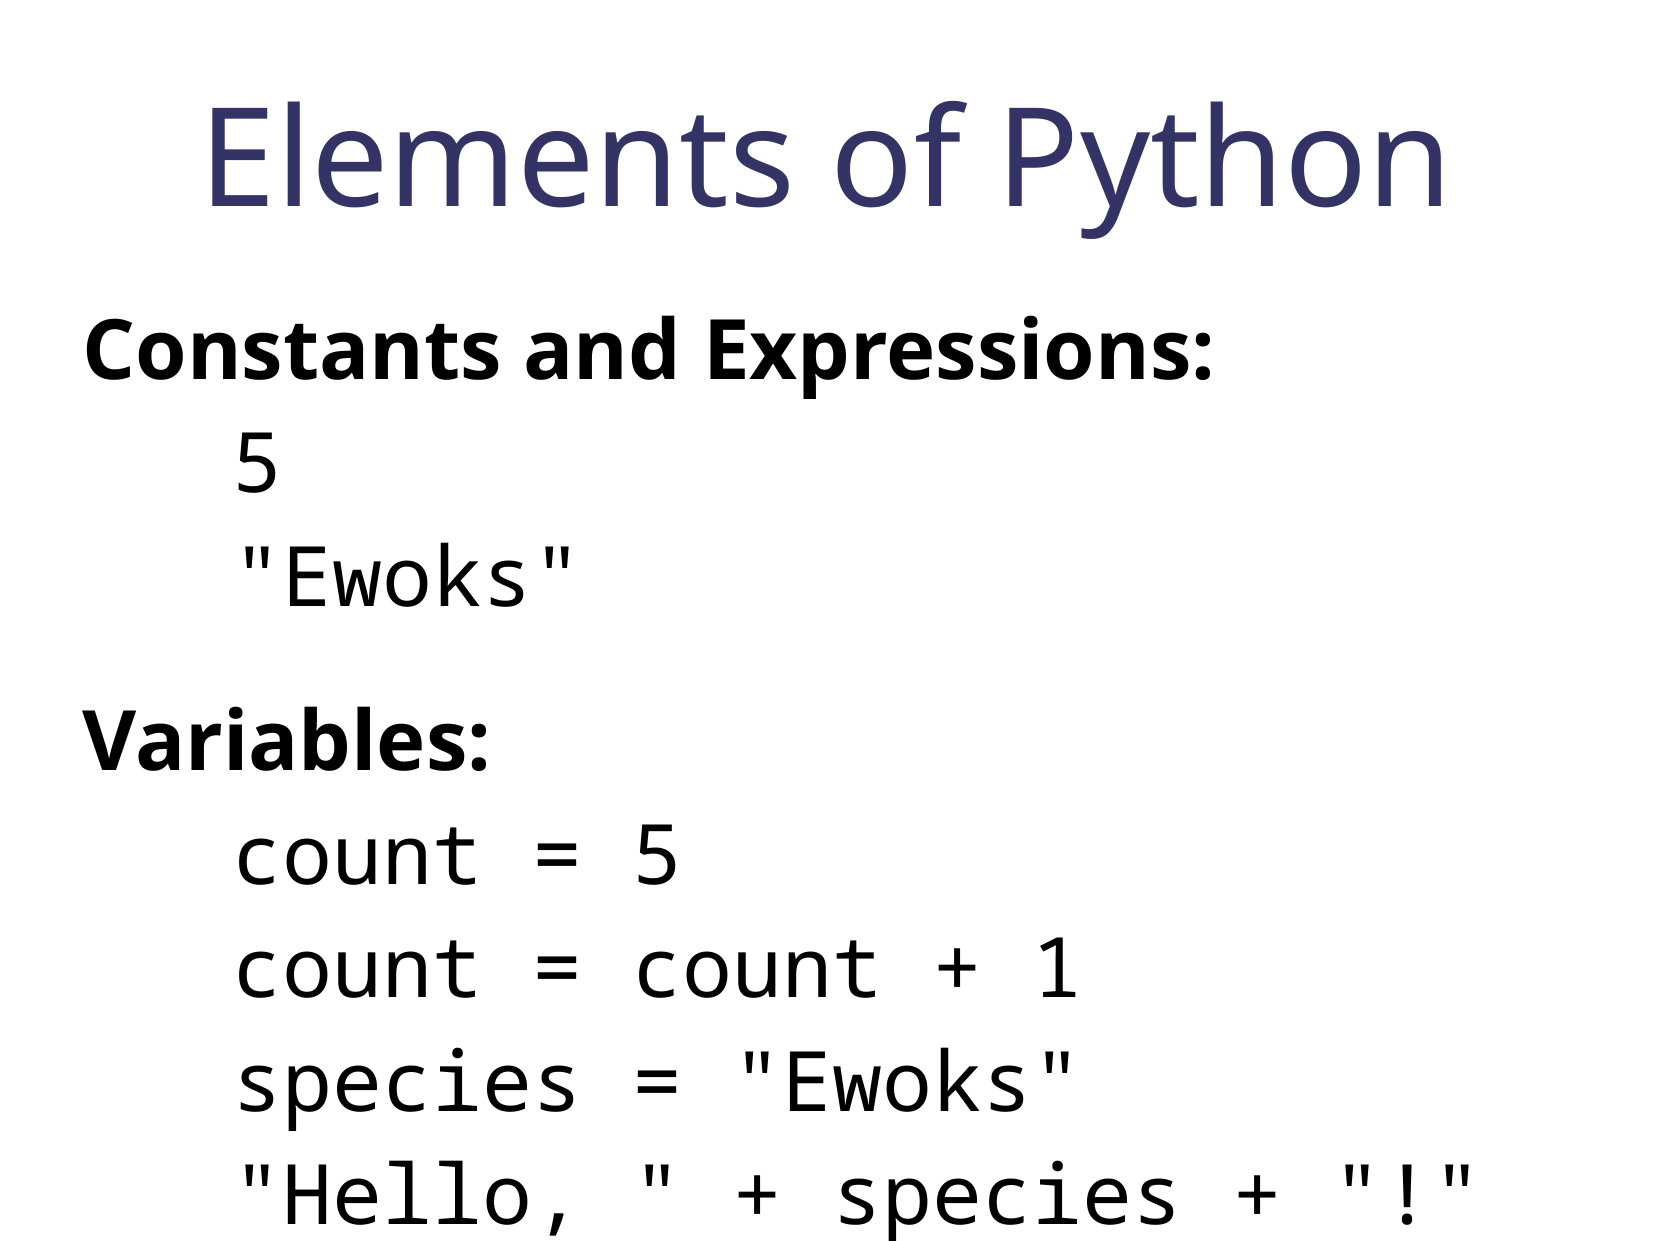

# Elements of Python
Constants and Expressions:
		5
		"Ewoks"
Variables:
		count = 5
 count = count + 1
 species = "Ewoks"
		"Hello, " + species + "!"